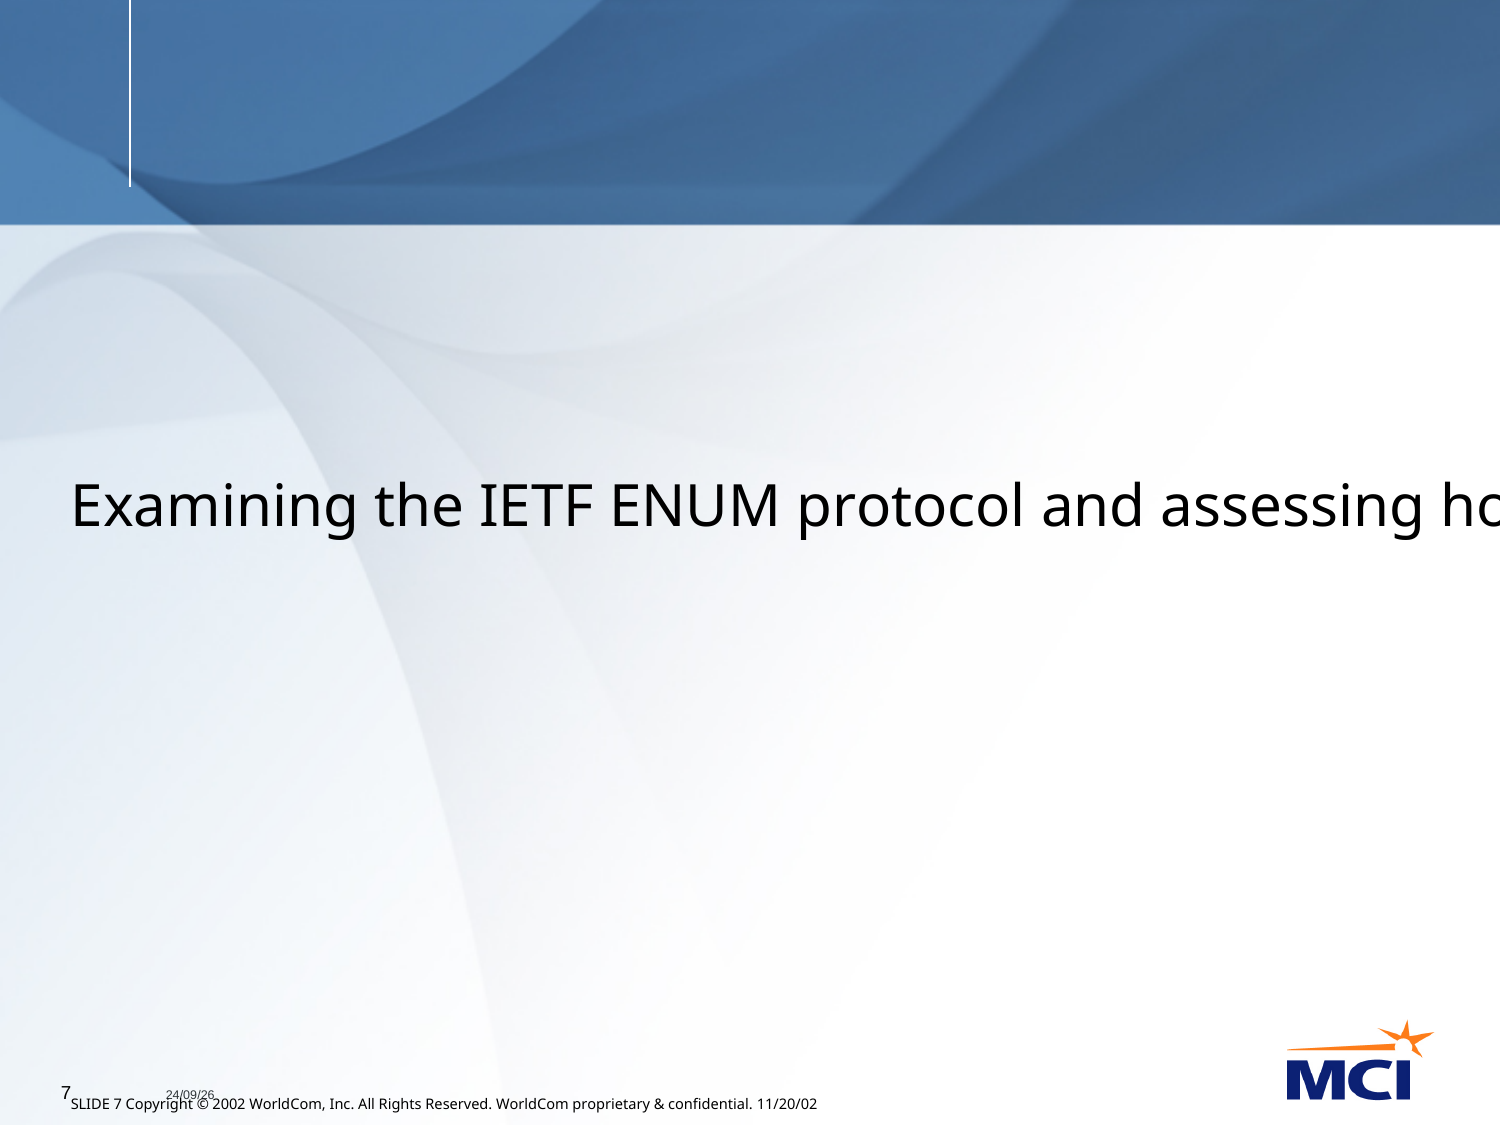

#
Examining the IETF ENUM protocol and assessing how it will enable the convergence of the PSTN and the IP network for VoIP
SLIDE Copyright © 2002 WorldCom, Inc. All Rights Reserved. WorldCom proprietary & confidential. 11/20/02